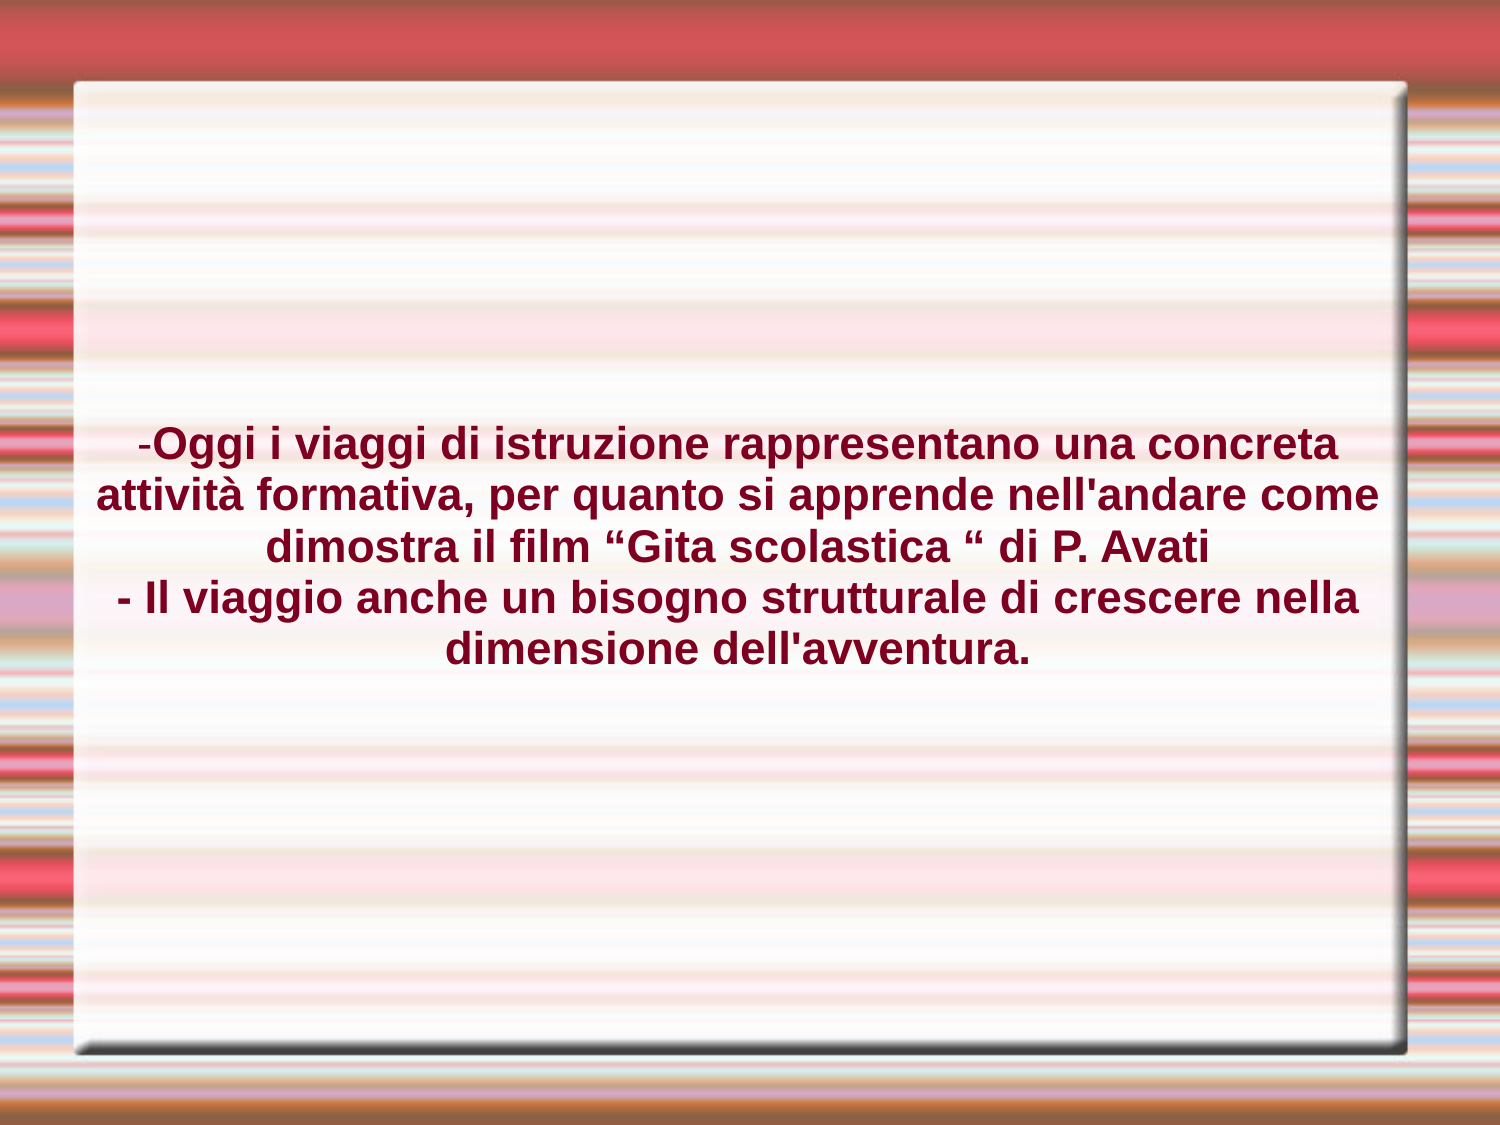

# -Oggi i viaggi di istruzione rappresentano una concreta attività formativa, per quanto si apprende nell'andare come dimostra il film “Gita scolastica “ di P. Avati - Il viaggio anche un bisogno strutturale di crescere nella dimensione dell'avventura.